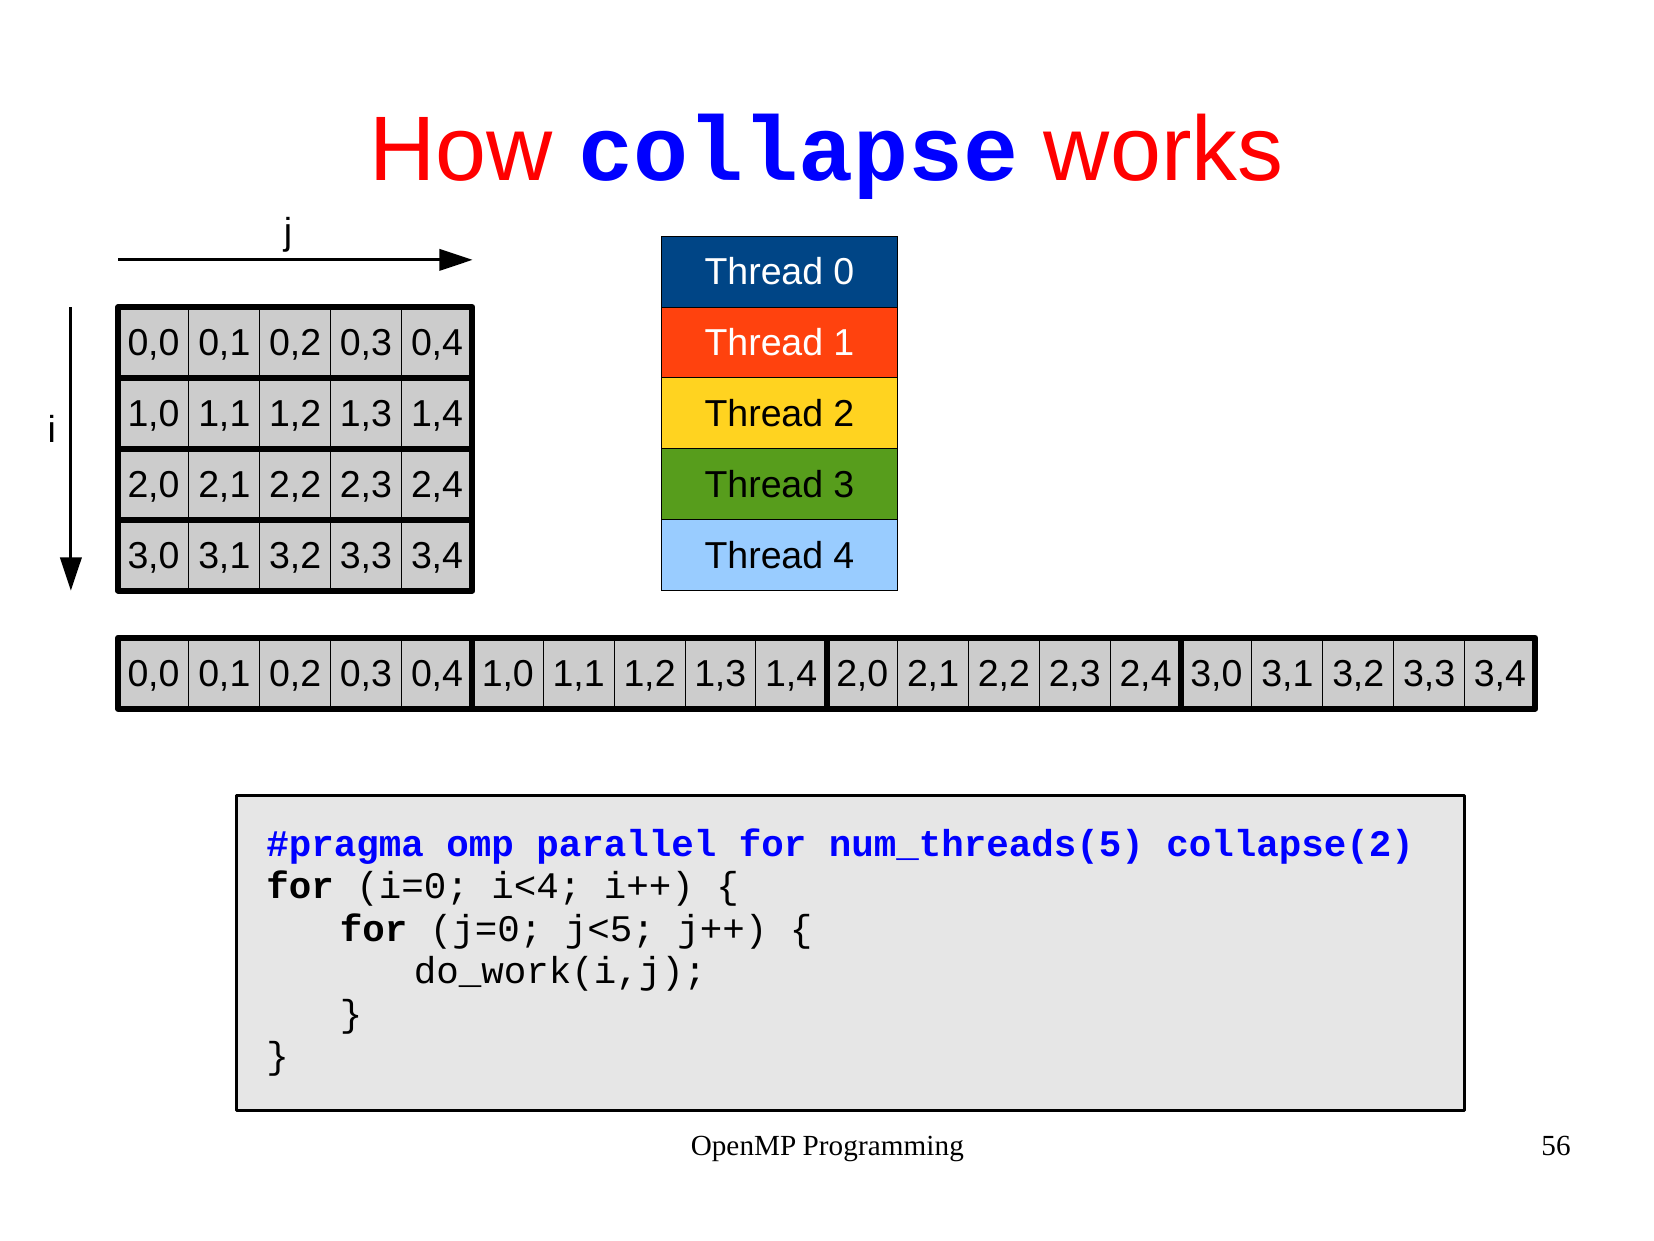

# How collapse works
j
Thread 0
0,0
0,1
0,2
0,3
0,4
Thread 1
1,0
1,1
1,2
1,3
1,4
Thread 2
i
2,0
2,1
2,2
2,3
2,4
2,0
2,1
2,2
2,3
2,4
Thread 3
3,0
3,1
3,2
3,3
3,4
Thread 4
0,0
0,1
0,2
0,3
0,4
1,0
1,1
1,2
1,3
1,4
2,0
2,1
2,2
2,3
2,4
3,0
3,1
3,2
3,3
3,4
#pragma omp parallel for num_threads(5) collapse(2)
for (i=0; i<4; i++) {
	for (j=0; j<5; j++) {
		do_work(i,j);
	}
}
OpenMP Programming
56